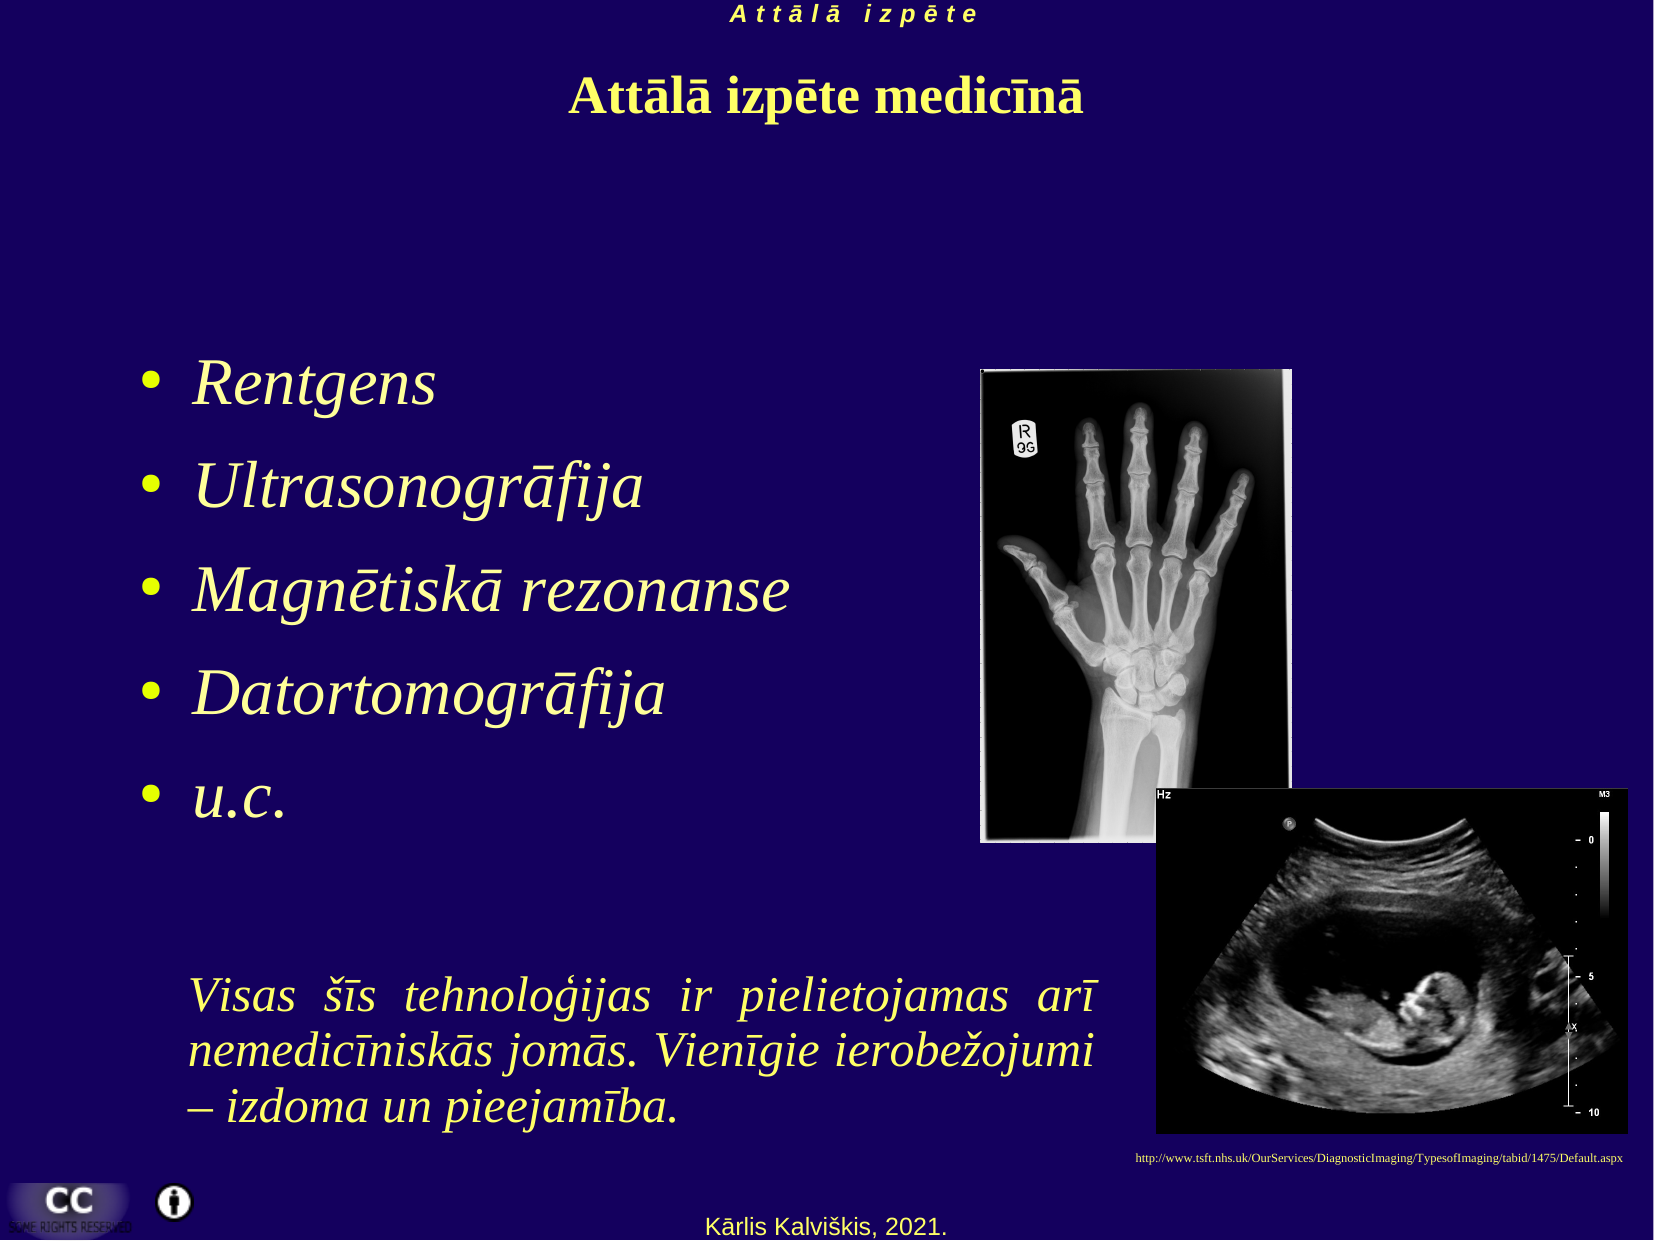

# Attālā izpēte medicīnā
Rentgens
Ultrasonogrāfija
Magnētiskā rezonanse
Datortomogrāfija
u.c.
Visas šīs tehnoloģijas ir pielietojamas arī nemedicīniskās jomās. Vienīgie ierobežojumi – izdoma un pieejamība.
http://www.tsft.nhs.uk/OurServices/DiagnosticImaging/TypesofImaging/tabid/1475/Default.aspx